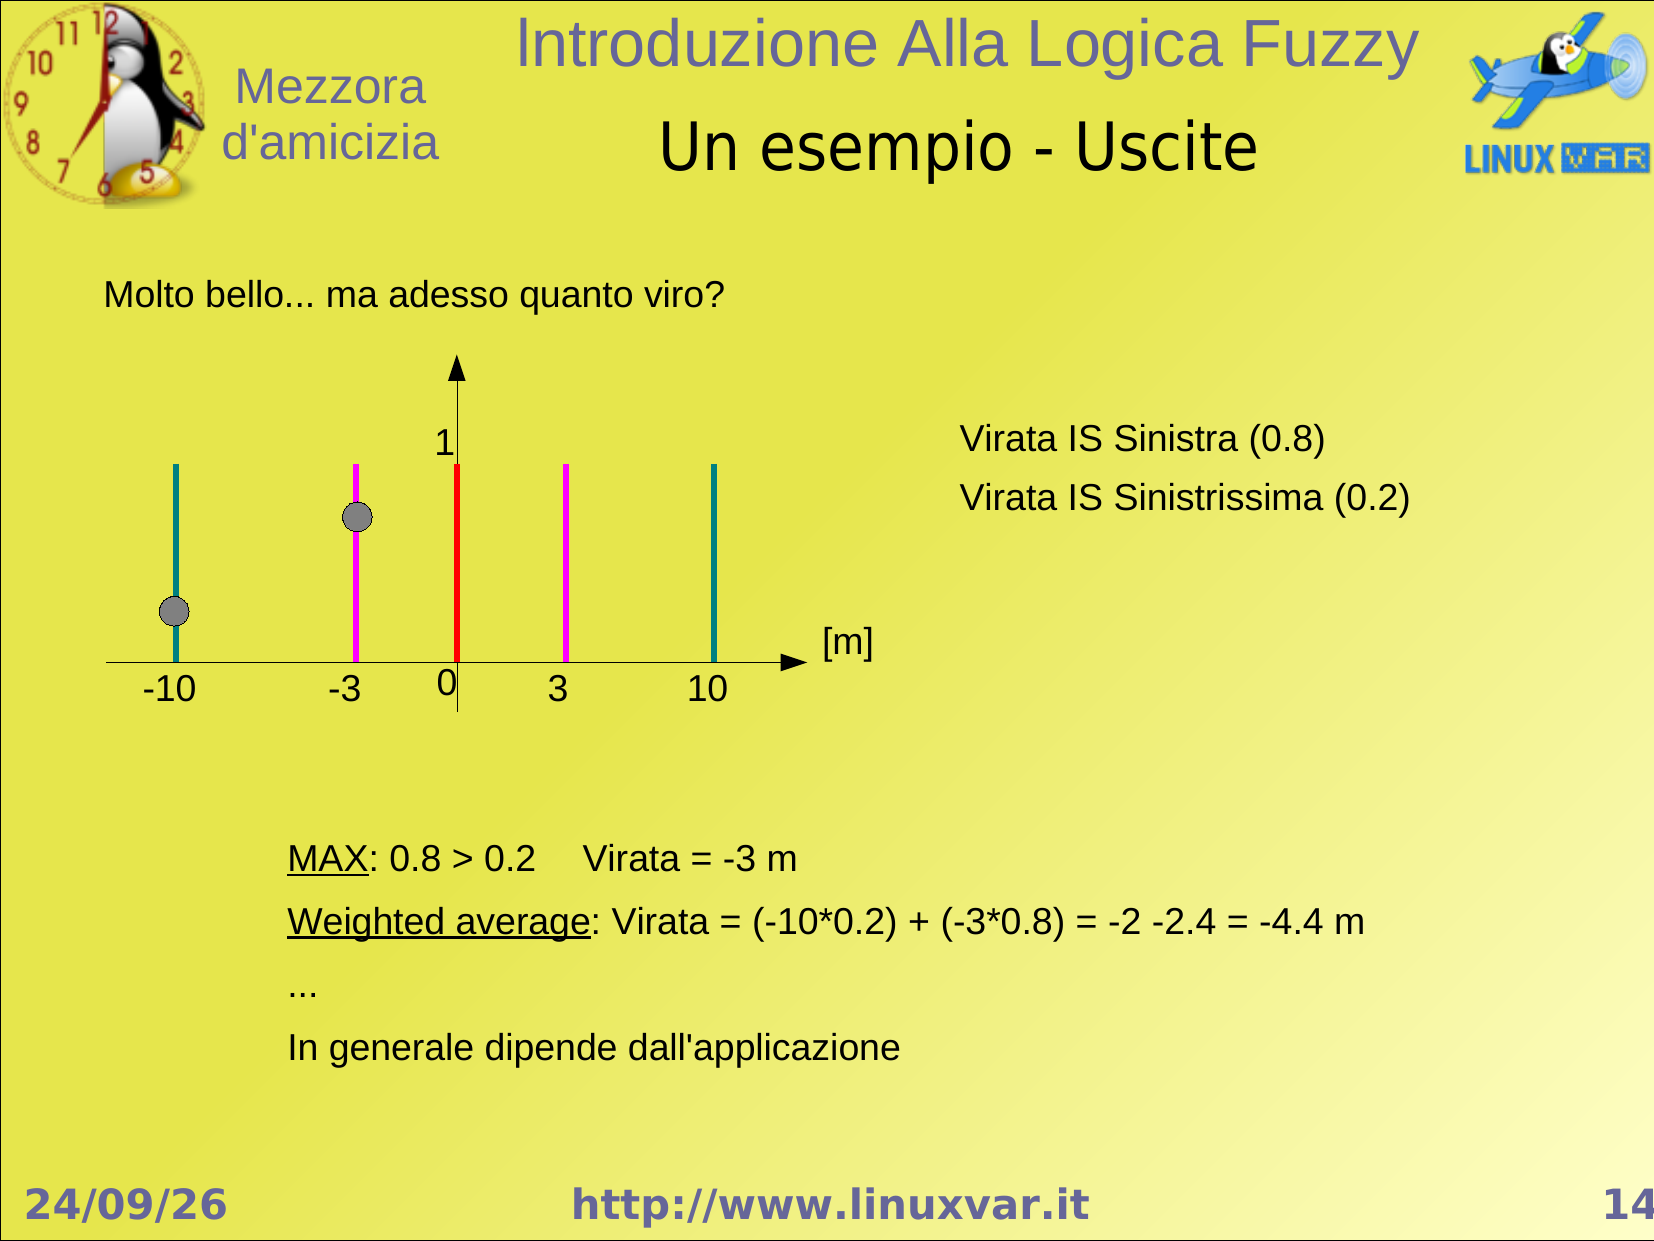

# Un esempio - Uscite
Molto bello... ma adesso quanto viro?
1
[m]
0
-10
-3
3
10
Virata IS Sinistra (0.8)
Virata IS Sinistrissima (0.2)
MAX: 0.8 > 0.2	Virata = -3 m
Weighted average: Virata = (-10*0.2) + (-3*0.8) = -2 -2.4 = -4.4 m
...
In generale dipende dall'applicazione
14